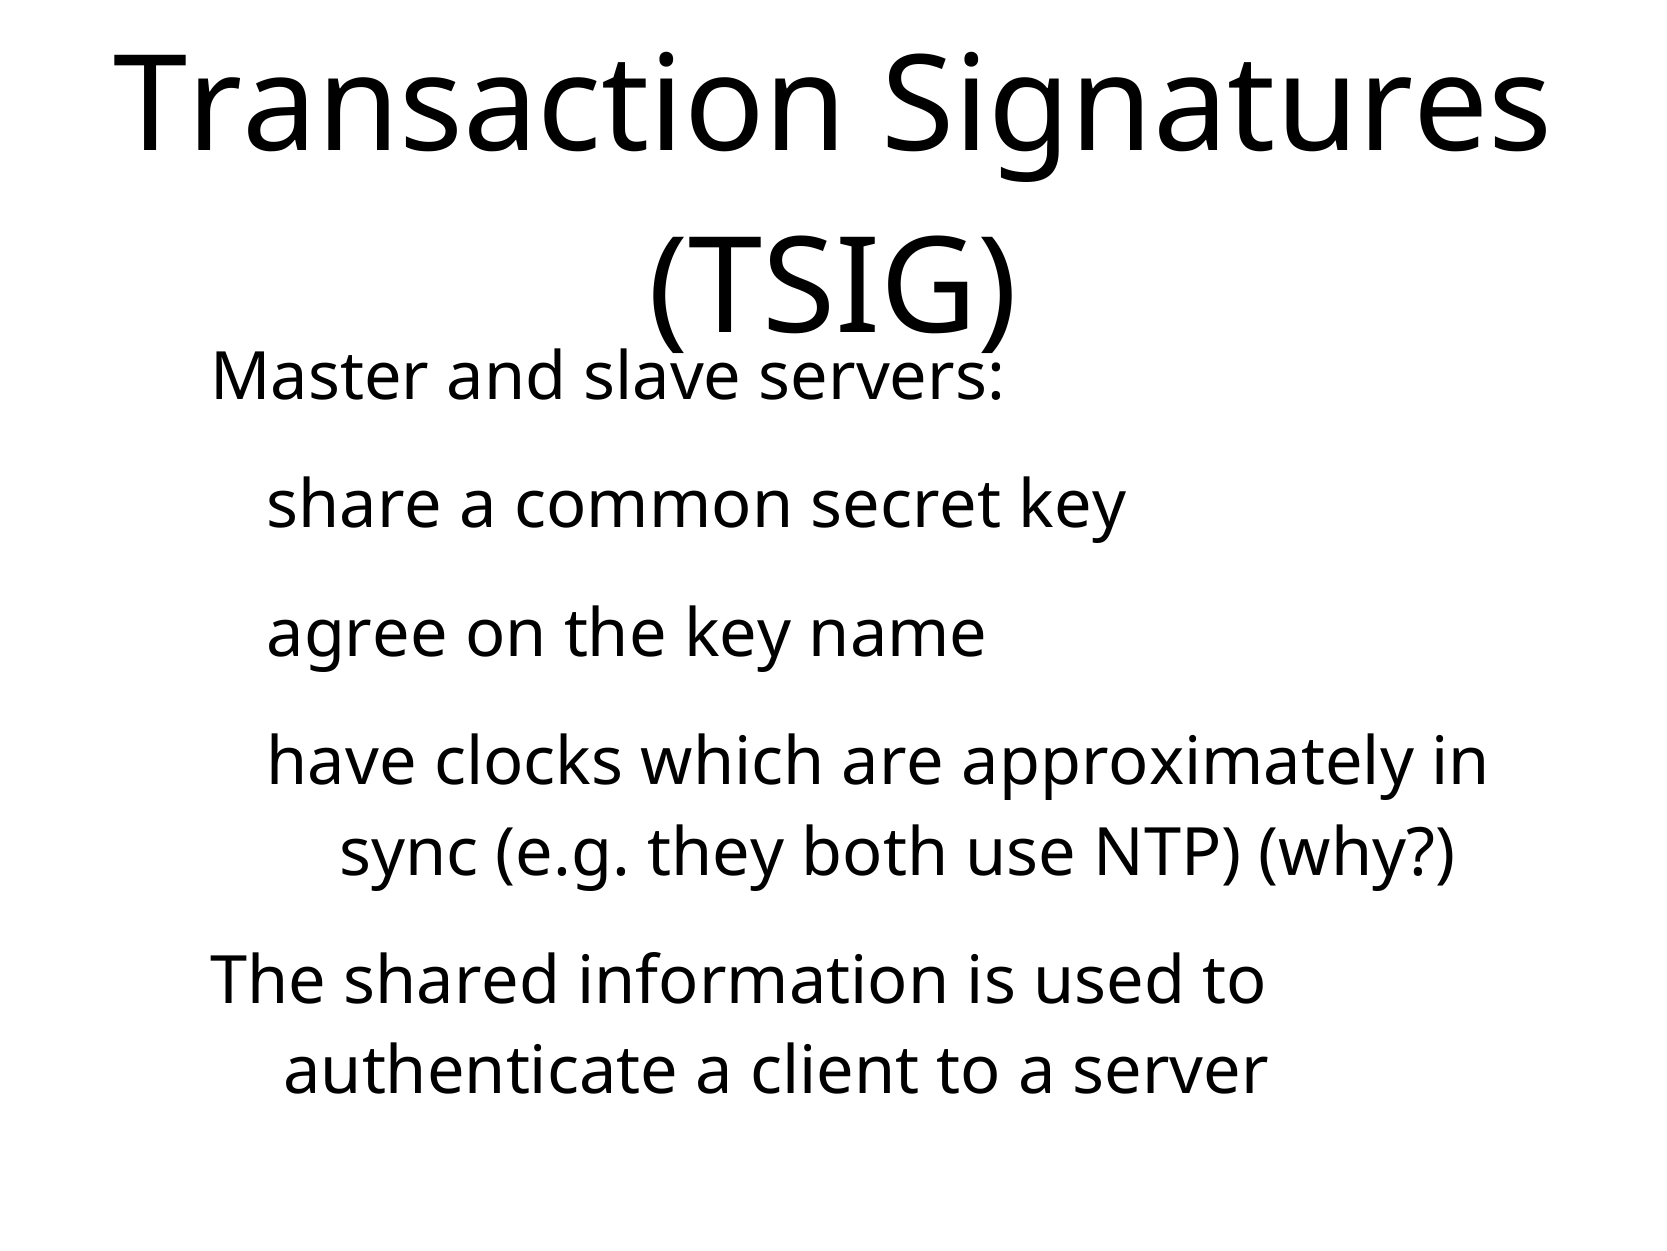

# Transaction Signatures (TSIG)
Master and slave servers:
share a common secret key
agree on the key name
have clocks which are approximately in sync (e.g. they both use NTP) (why?)
The shared information is used to authenticate a client to a server